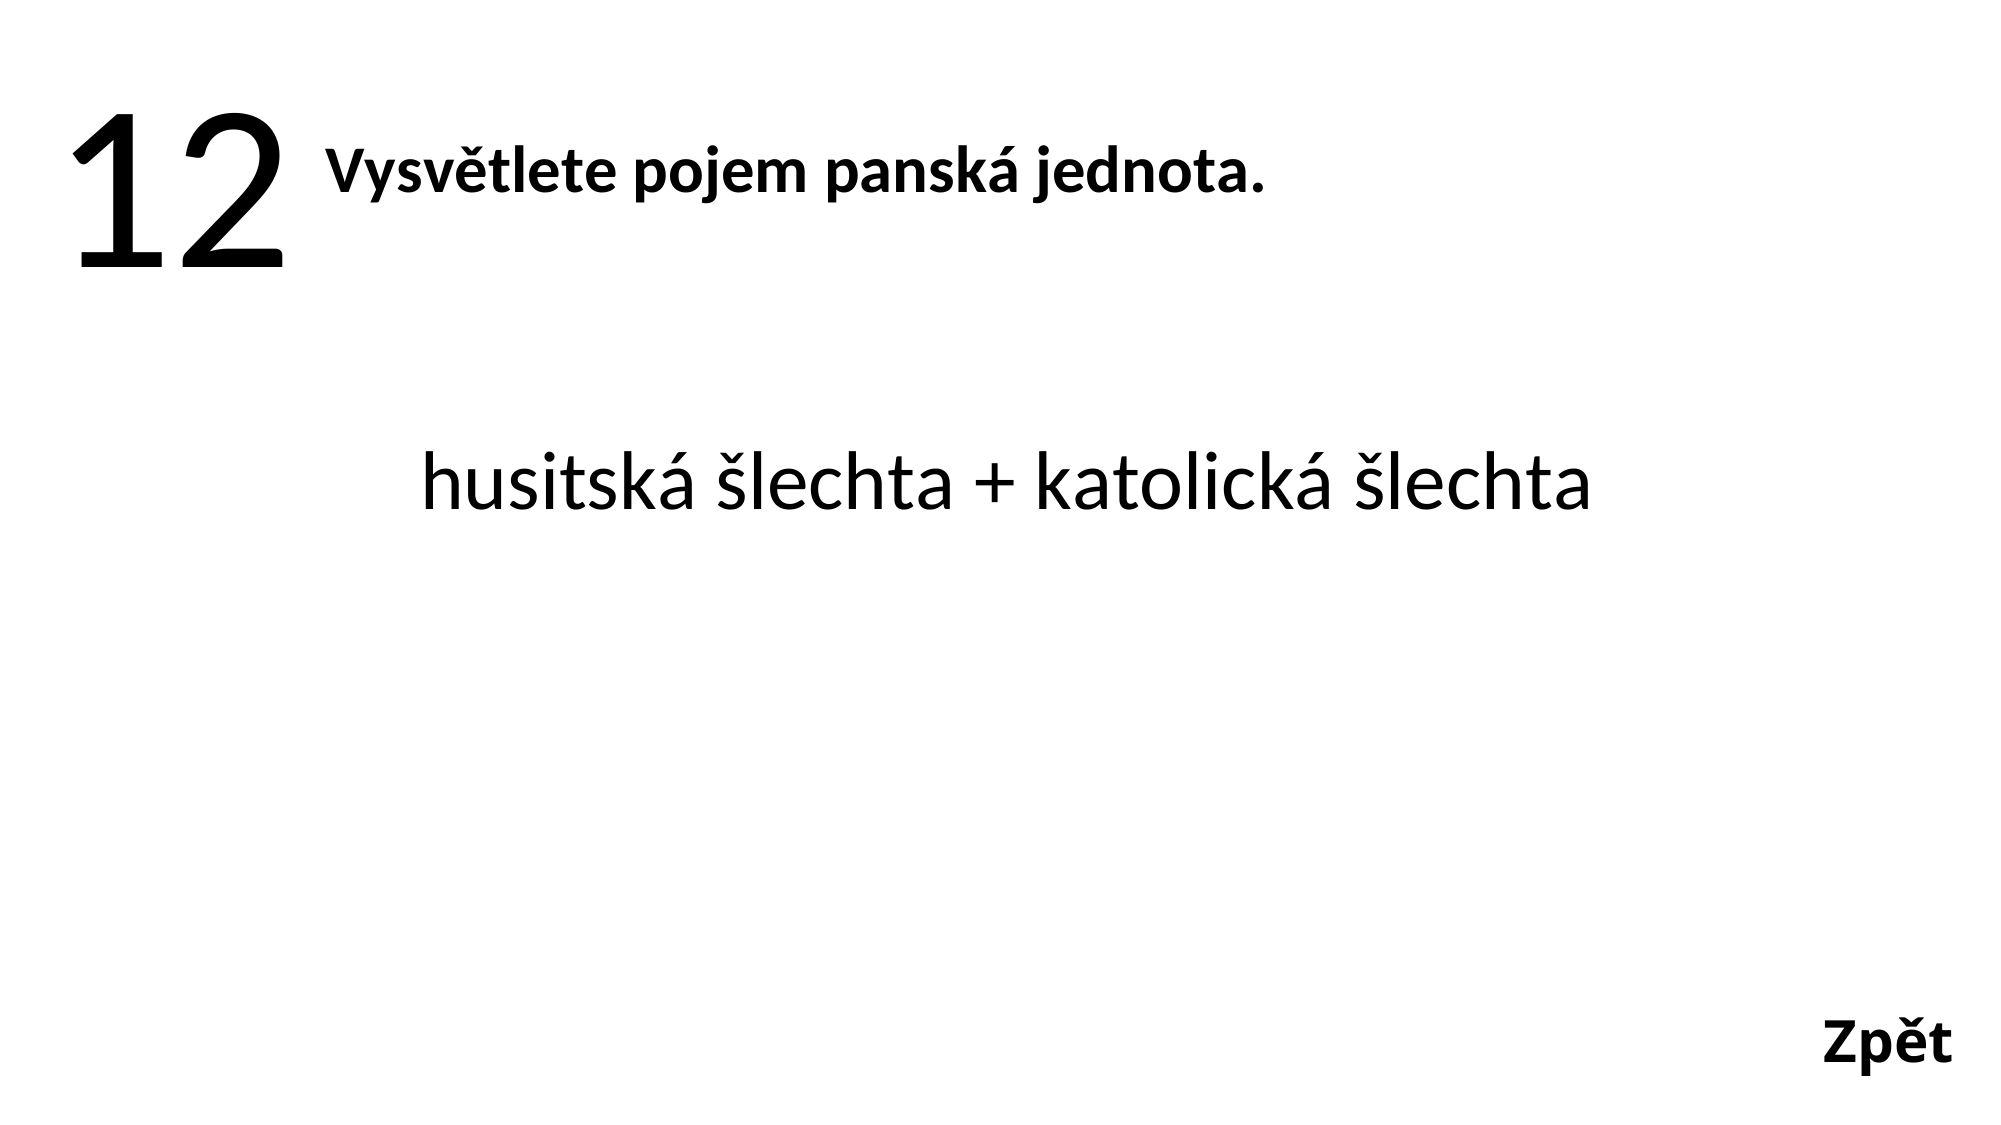

12
Vysvětlete pojem panská jednota.
husitská šlechta + katolická šlechta
Zpět